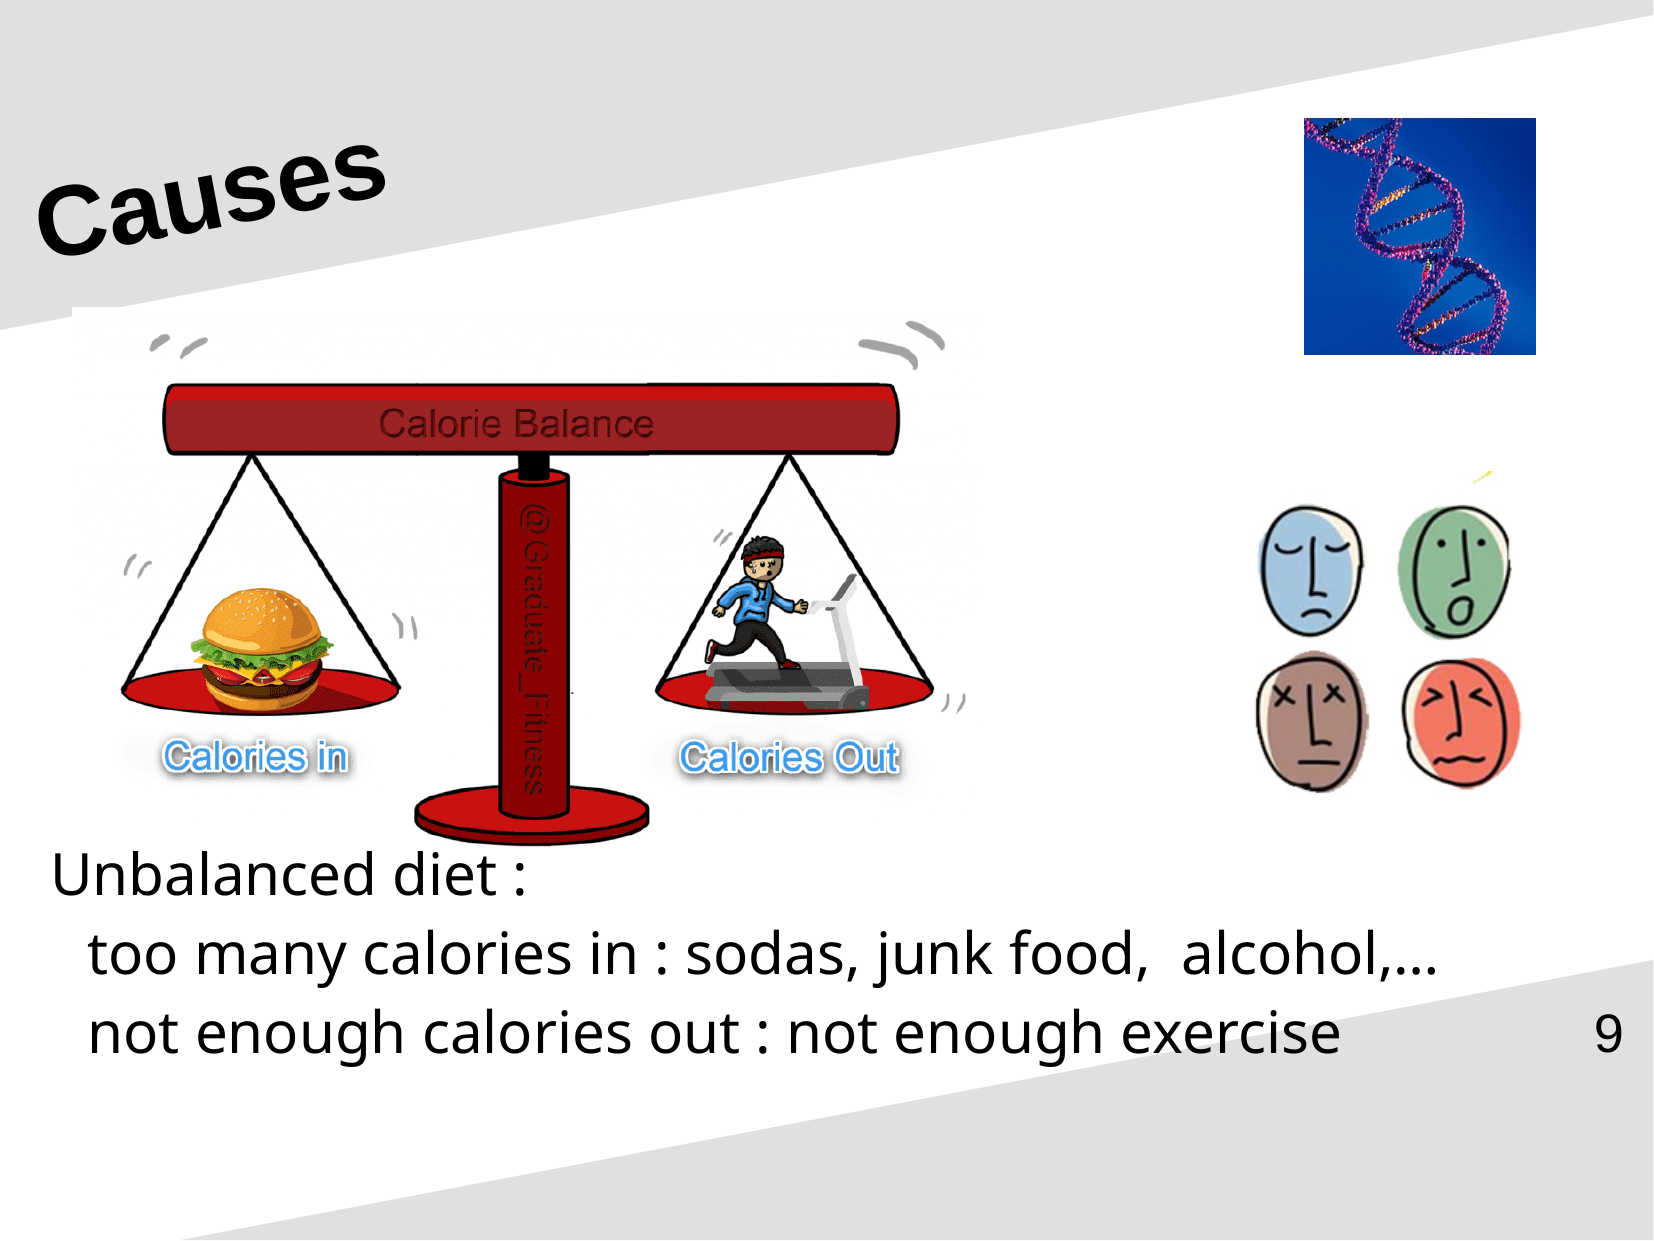

# Causes
Unbalanced diet :
too many calories in : sodas, junk food, alcohol,…
not enough calories out : not enough exercise
9